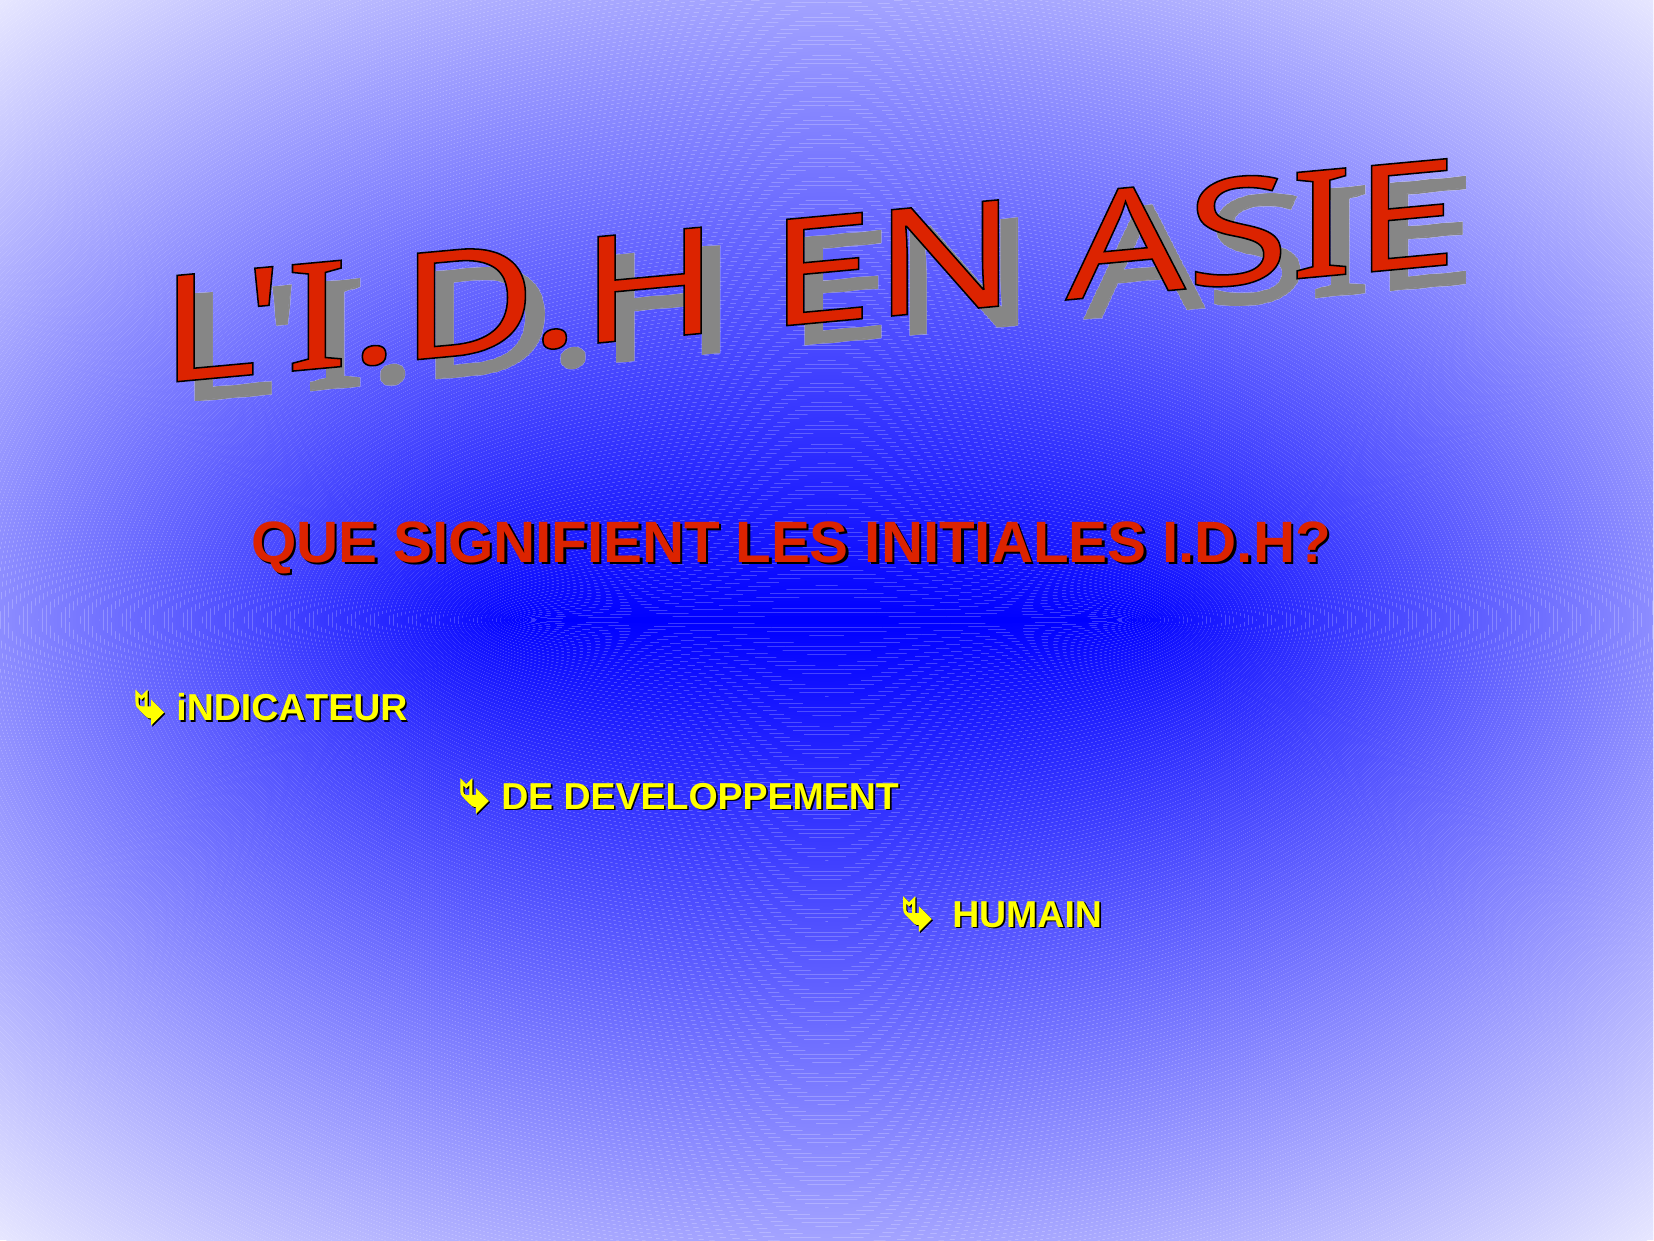

L'I.D.H EN ASIE
QUE SIGNIFIENT LES INITIALES I.D.H?
 iNDICATEUR
 DE DEVELOPPEMENT
 HUMAIN